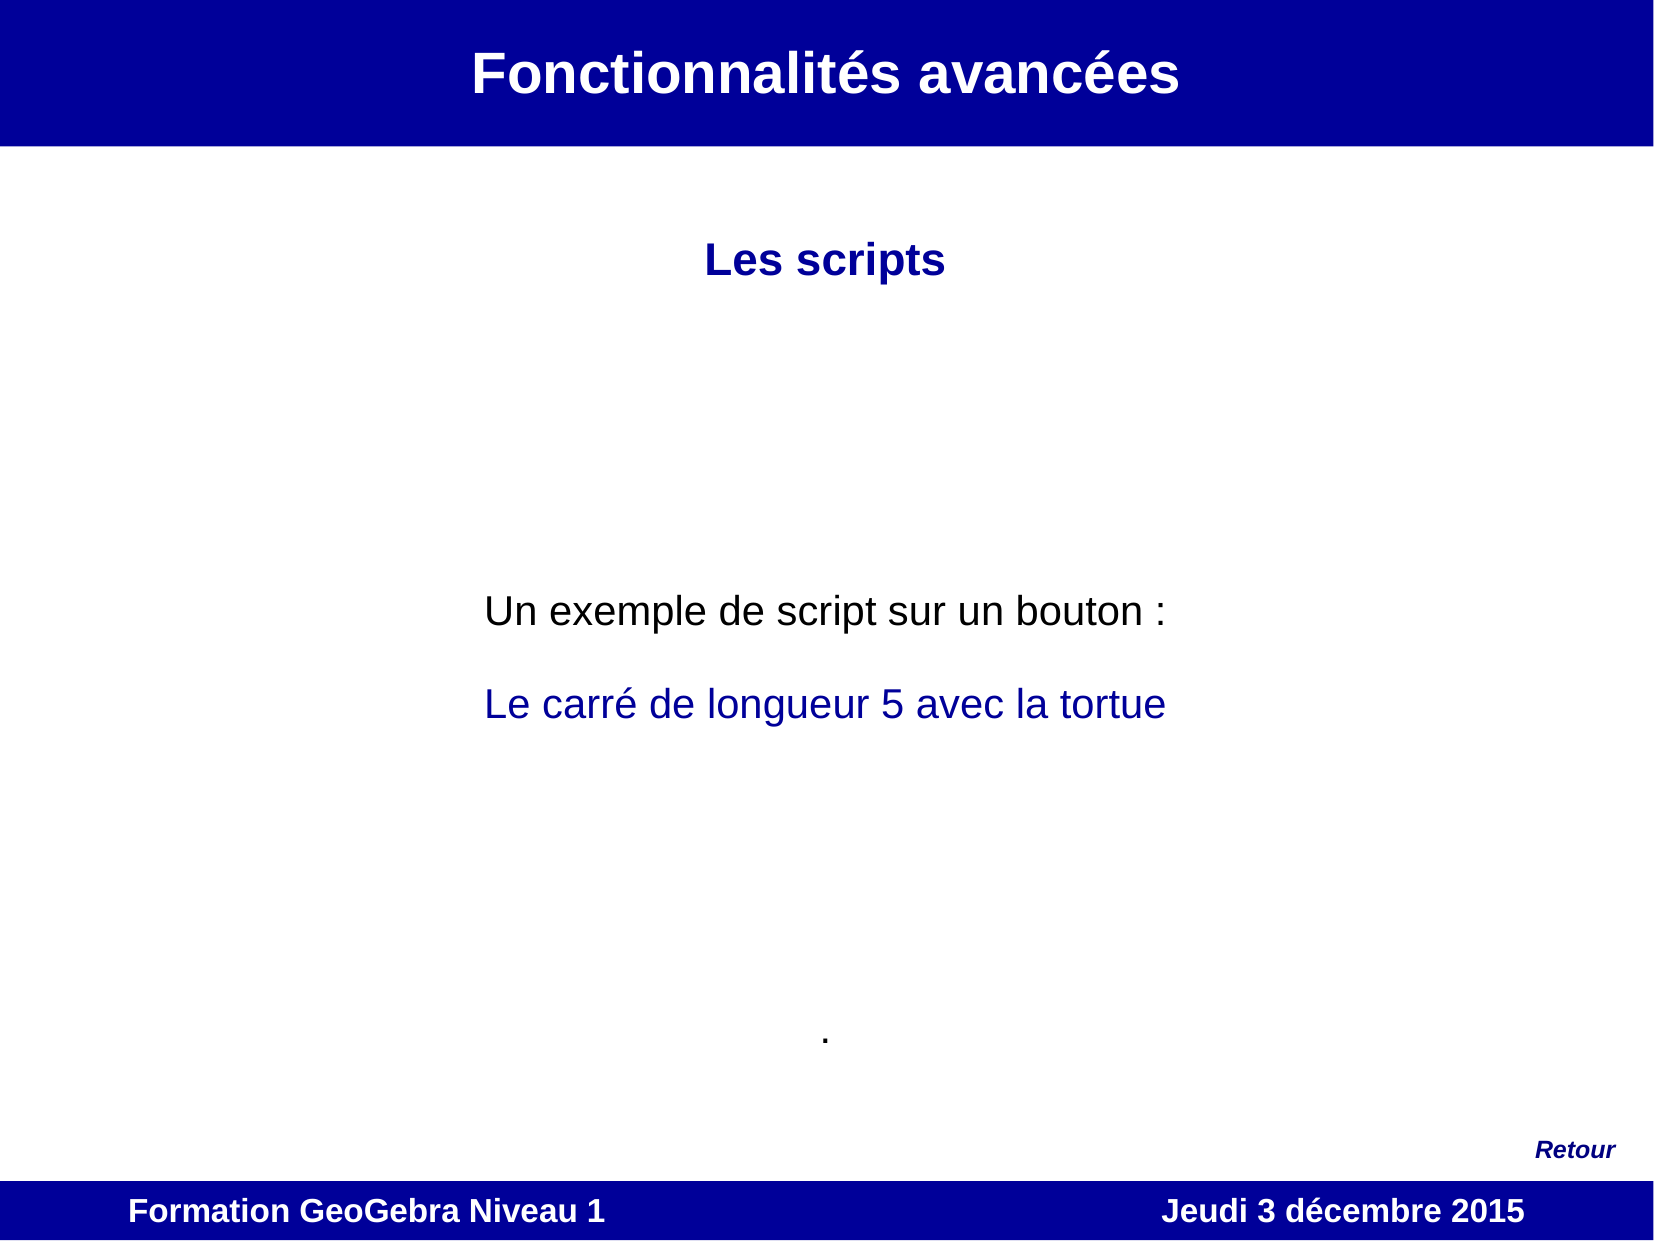

# Fonctionnalités avancées
Les scripts
Un exemple de script sur un bouton :
Le carré de longueur 5 avec la tortue
.
Retour
Formation GeoGebra Niveau 1								Jeudi 3 décembre 2015